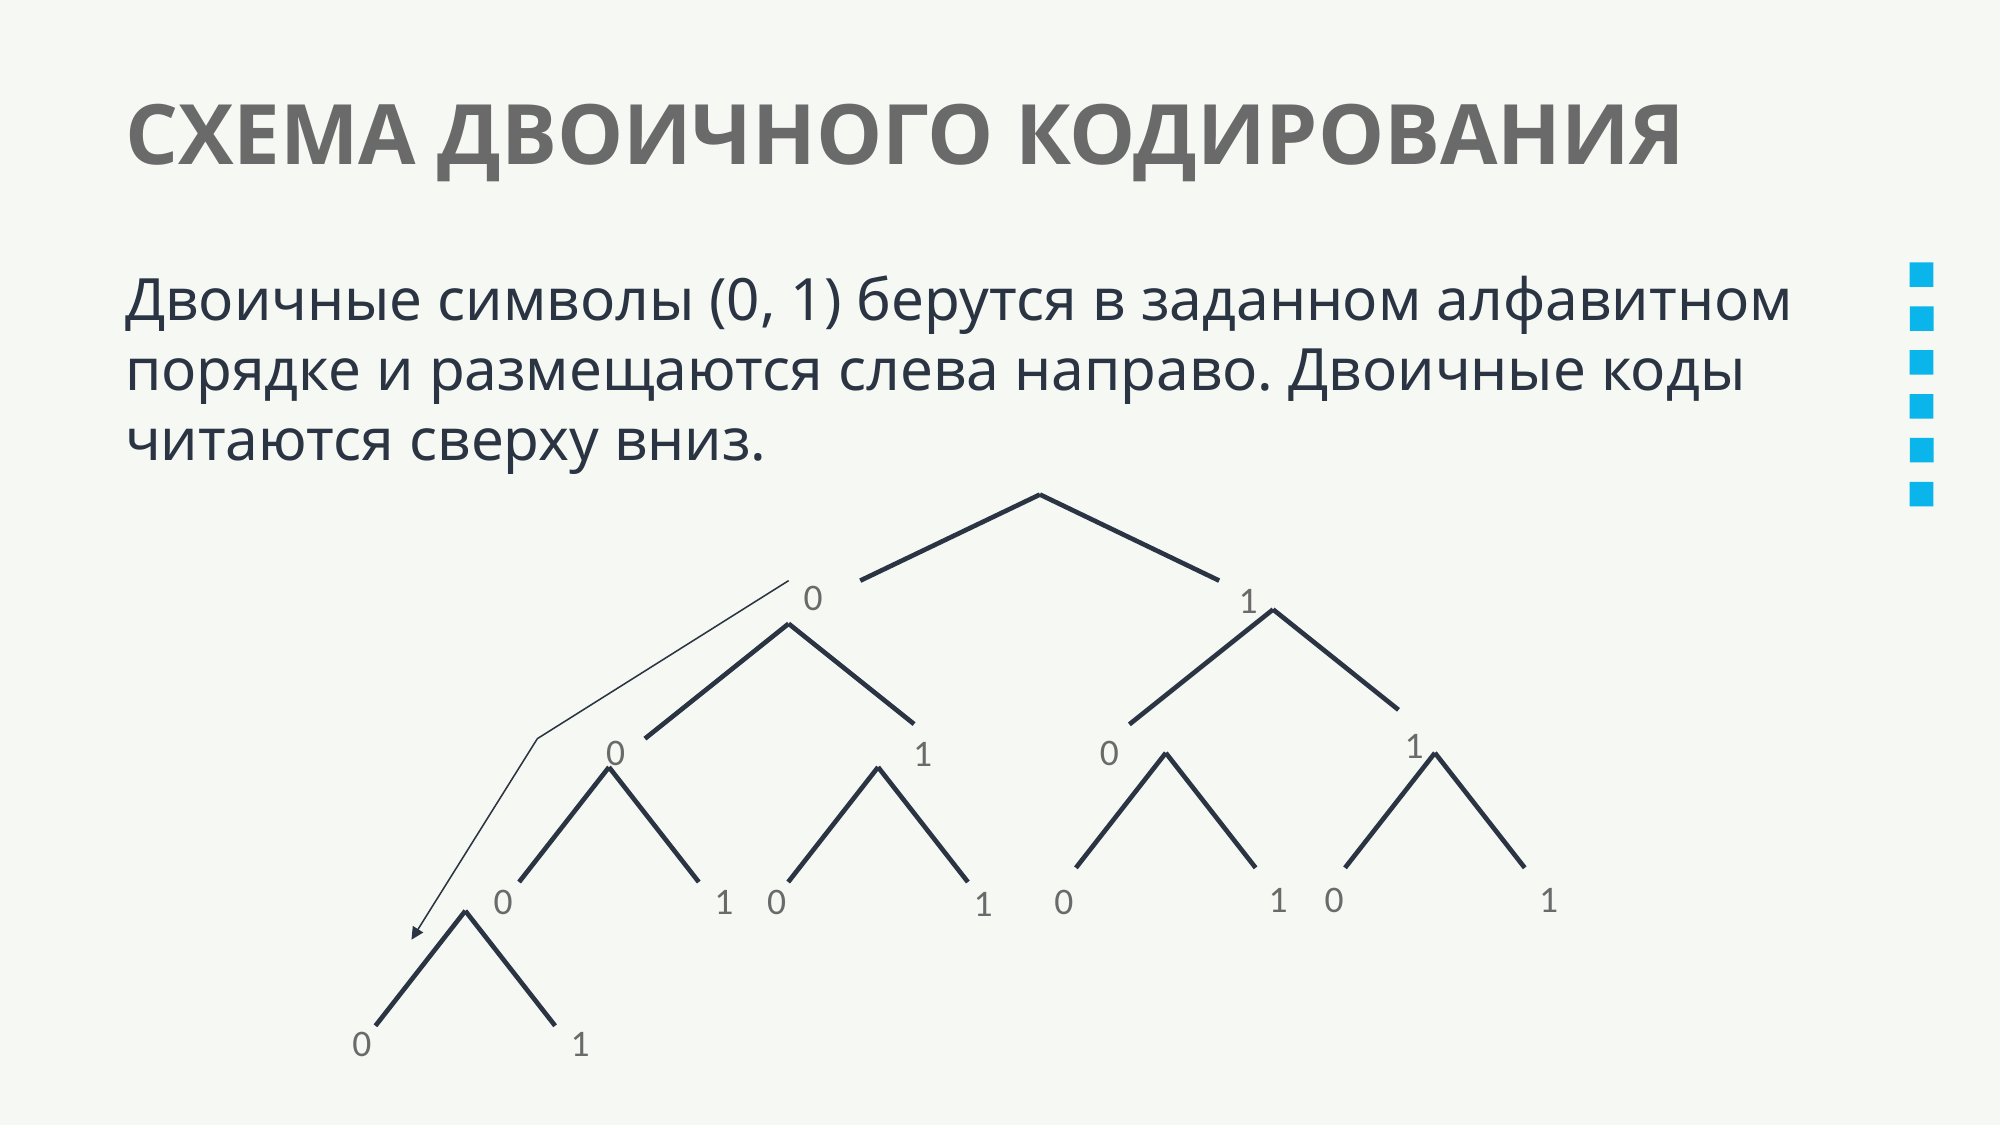

# СХЕМА ДВОИЧНОГО КОДИРОВАНИЯ
Двоичные символы (0, 1) берутся в заданном алфавитном порядке и размещаются слева направо. Двоичные коды читаются сверху вниз.
0
1
1
0
0
1
1
1
0
0
1
0
0
1
0
1